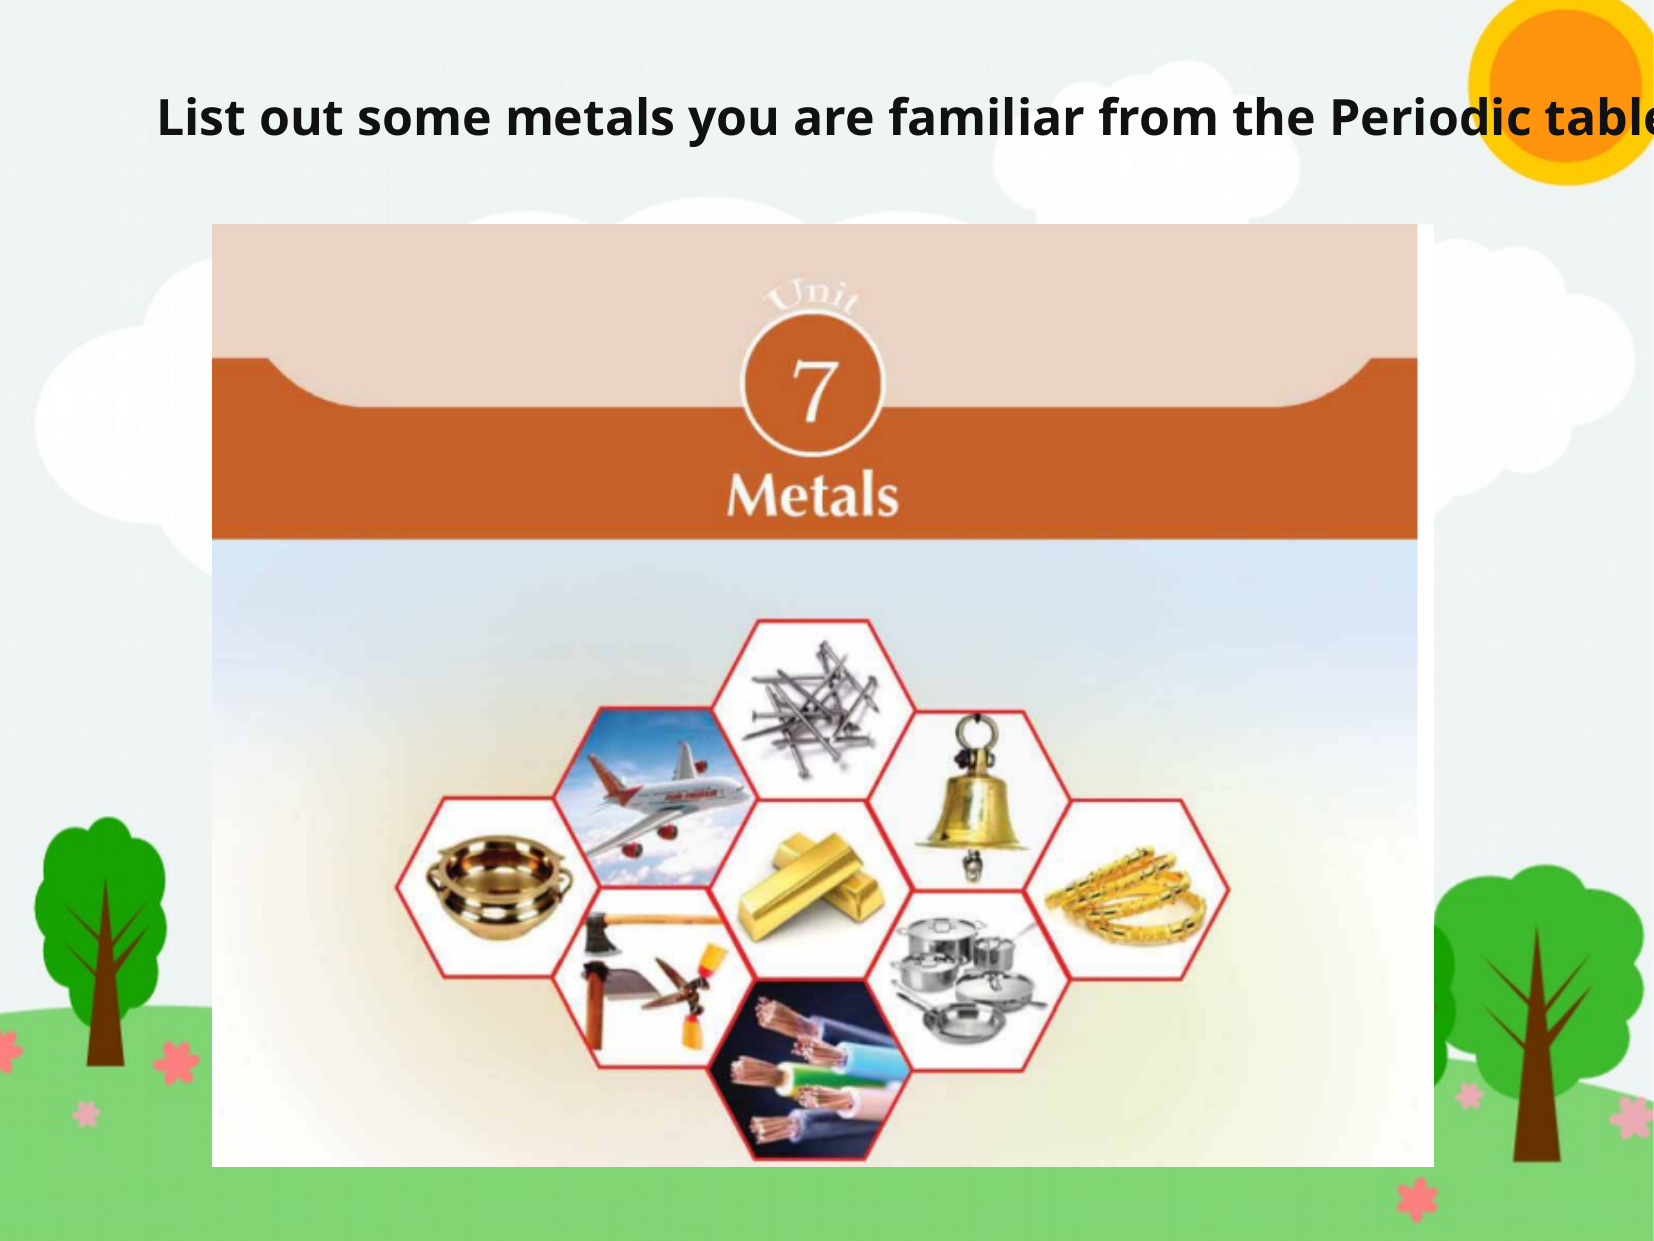

List out some metals you are familiar from the Periodic table